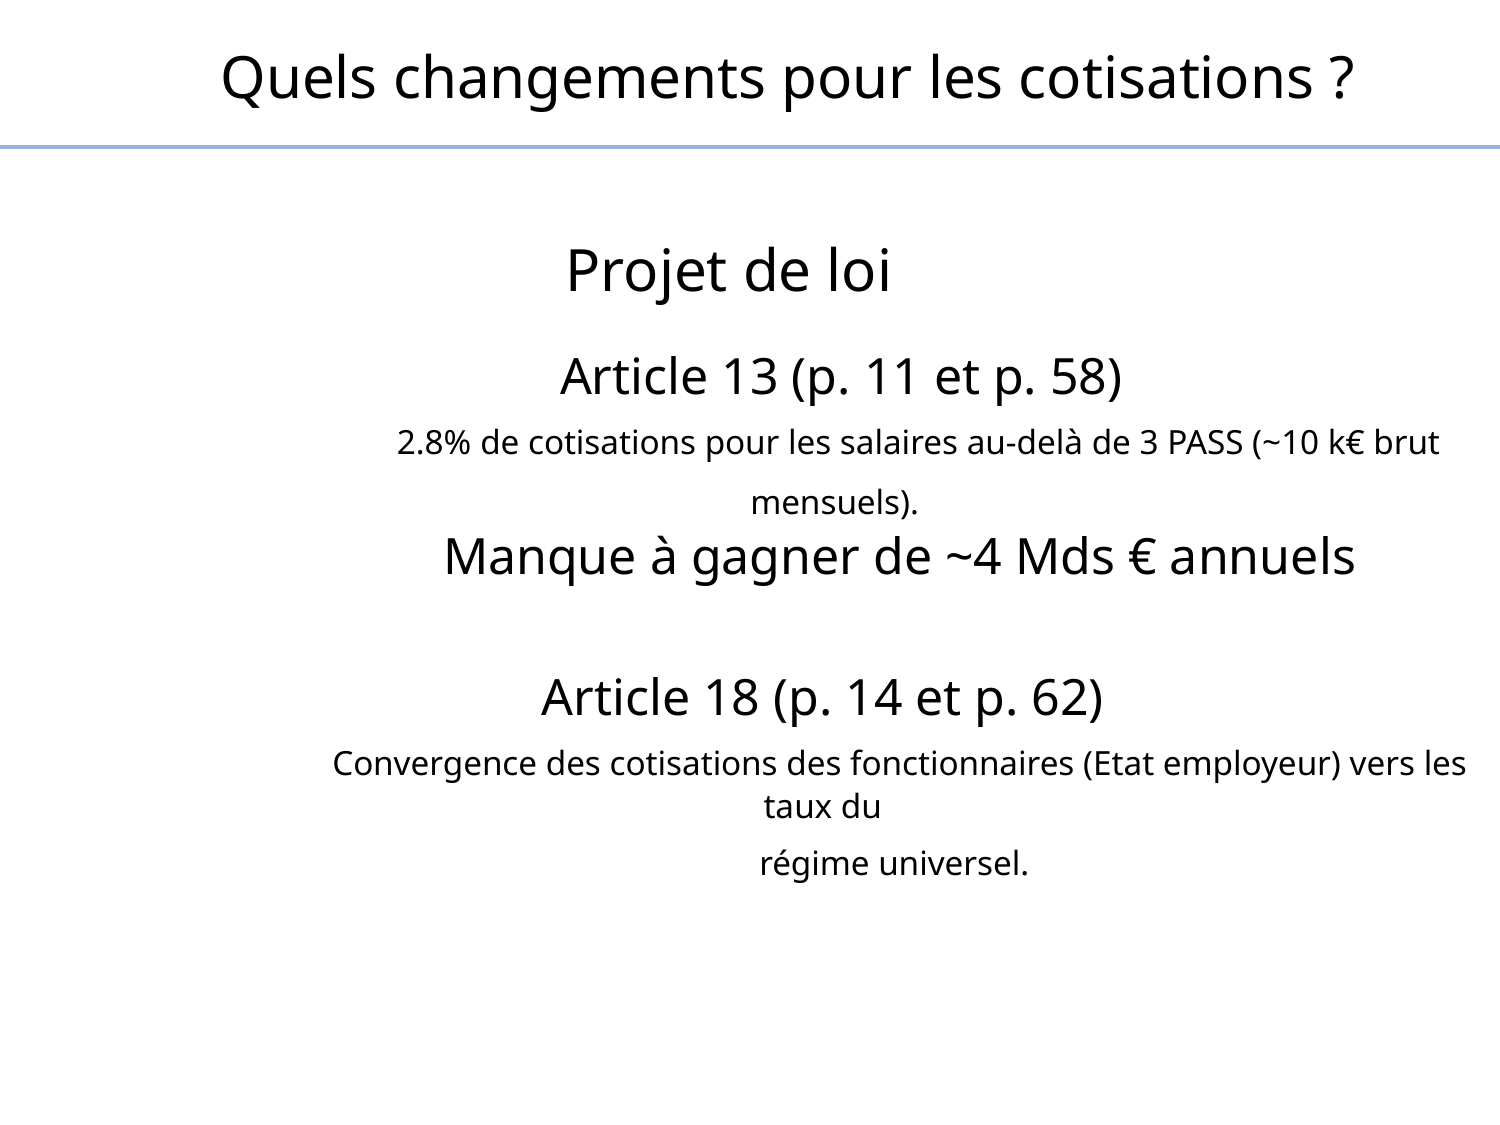

Quels changements pour les cotisations ?
Projet de loi
Article 13 (p. 11 et p. 58)
 2.8% de cotisations pour les salaires au-delà de 3 PASS (~10 k€ brut mensuels).
 Manque à gagner de ~4 Mds € annuels
Article 18 (p. 14 et p. 62)
 Convergence des cotisations des fonctionnaires (Etat employeur) vers les taux du
 régime universel.